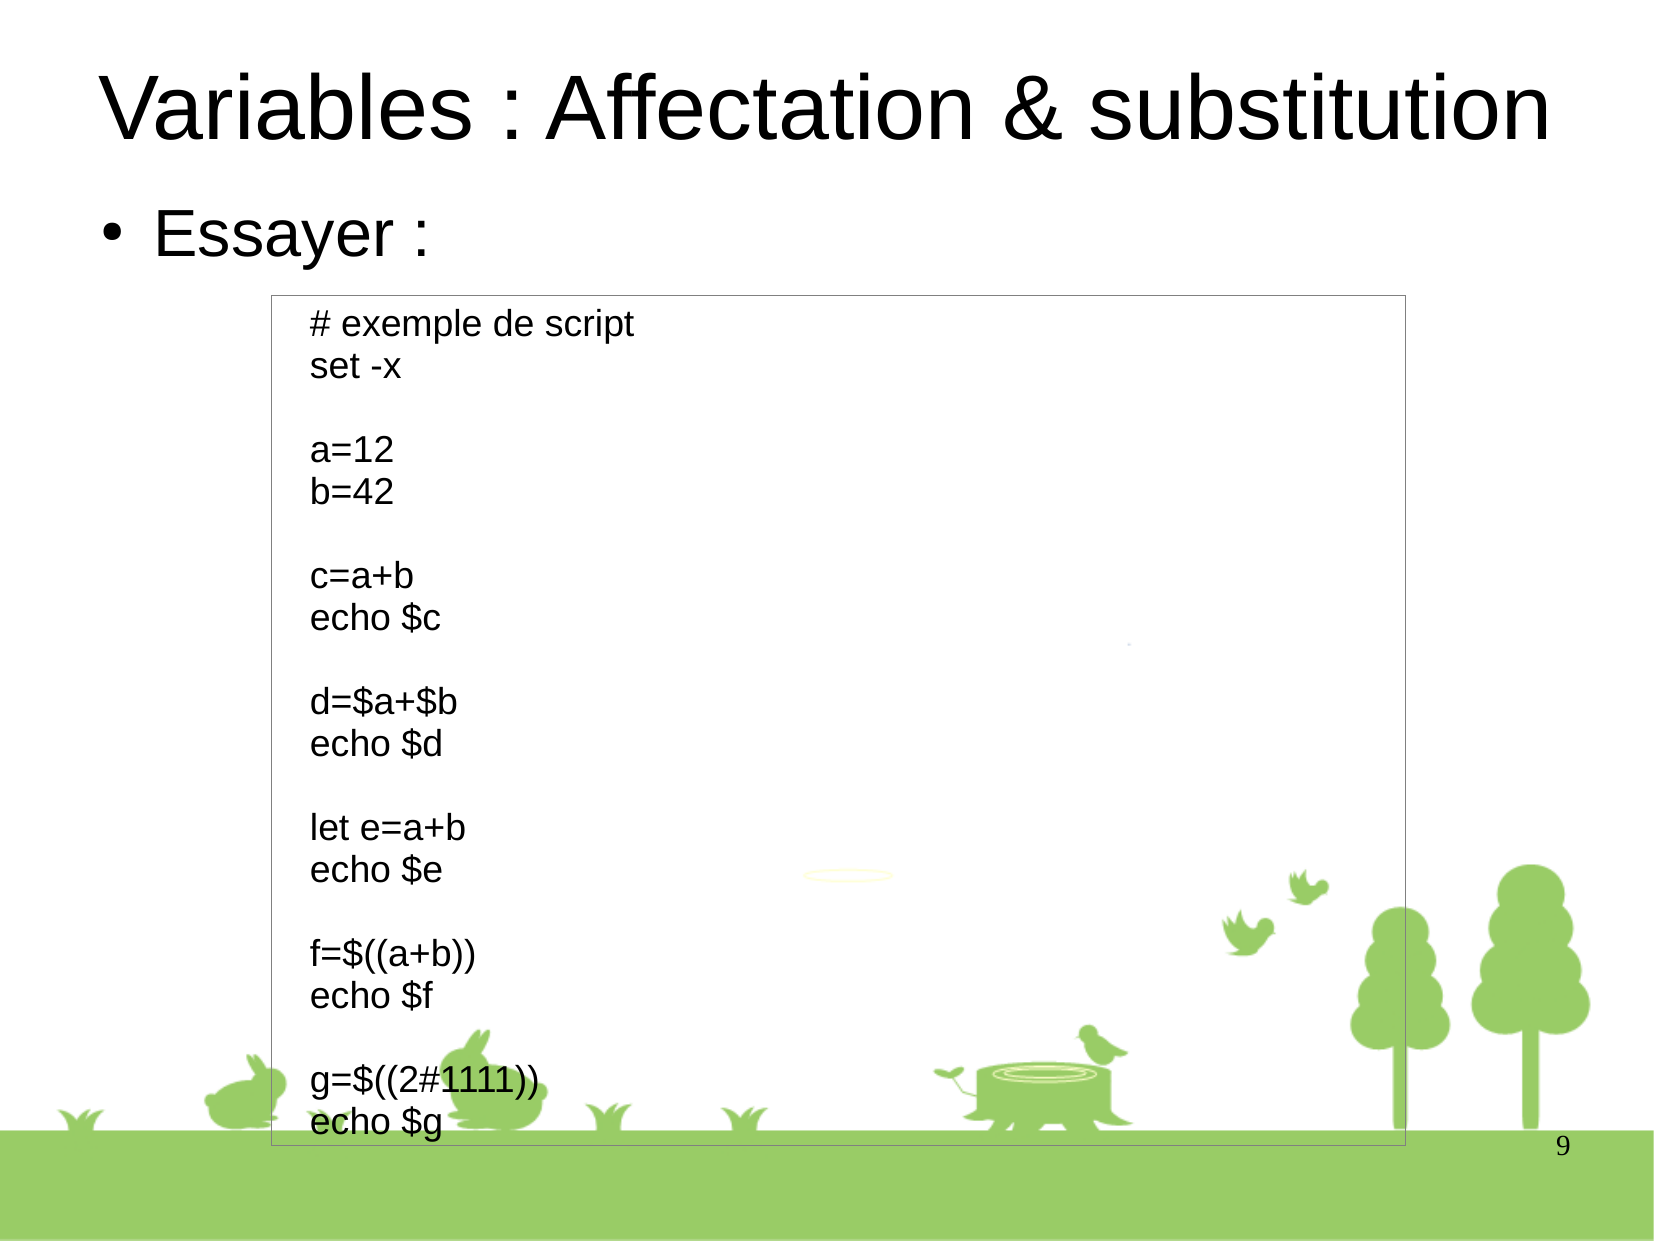

# Variables : Affectation & substitution
Essayer :
# exemple de script
set -x
a=12
b=42
c=a+b
echo $c
d=$a+$b
echo $d
let e=a+b
echo $e
f=$((a+b))
echo $f
g=$((2#1111))
echo $g
9